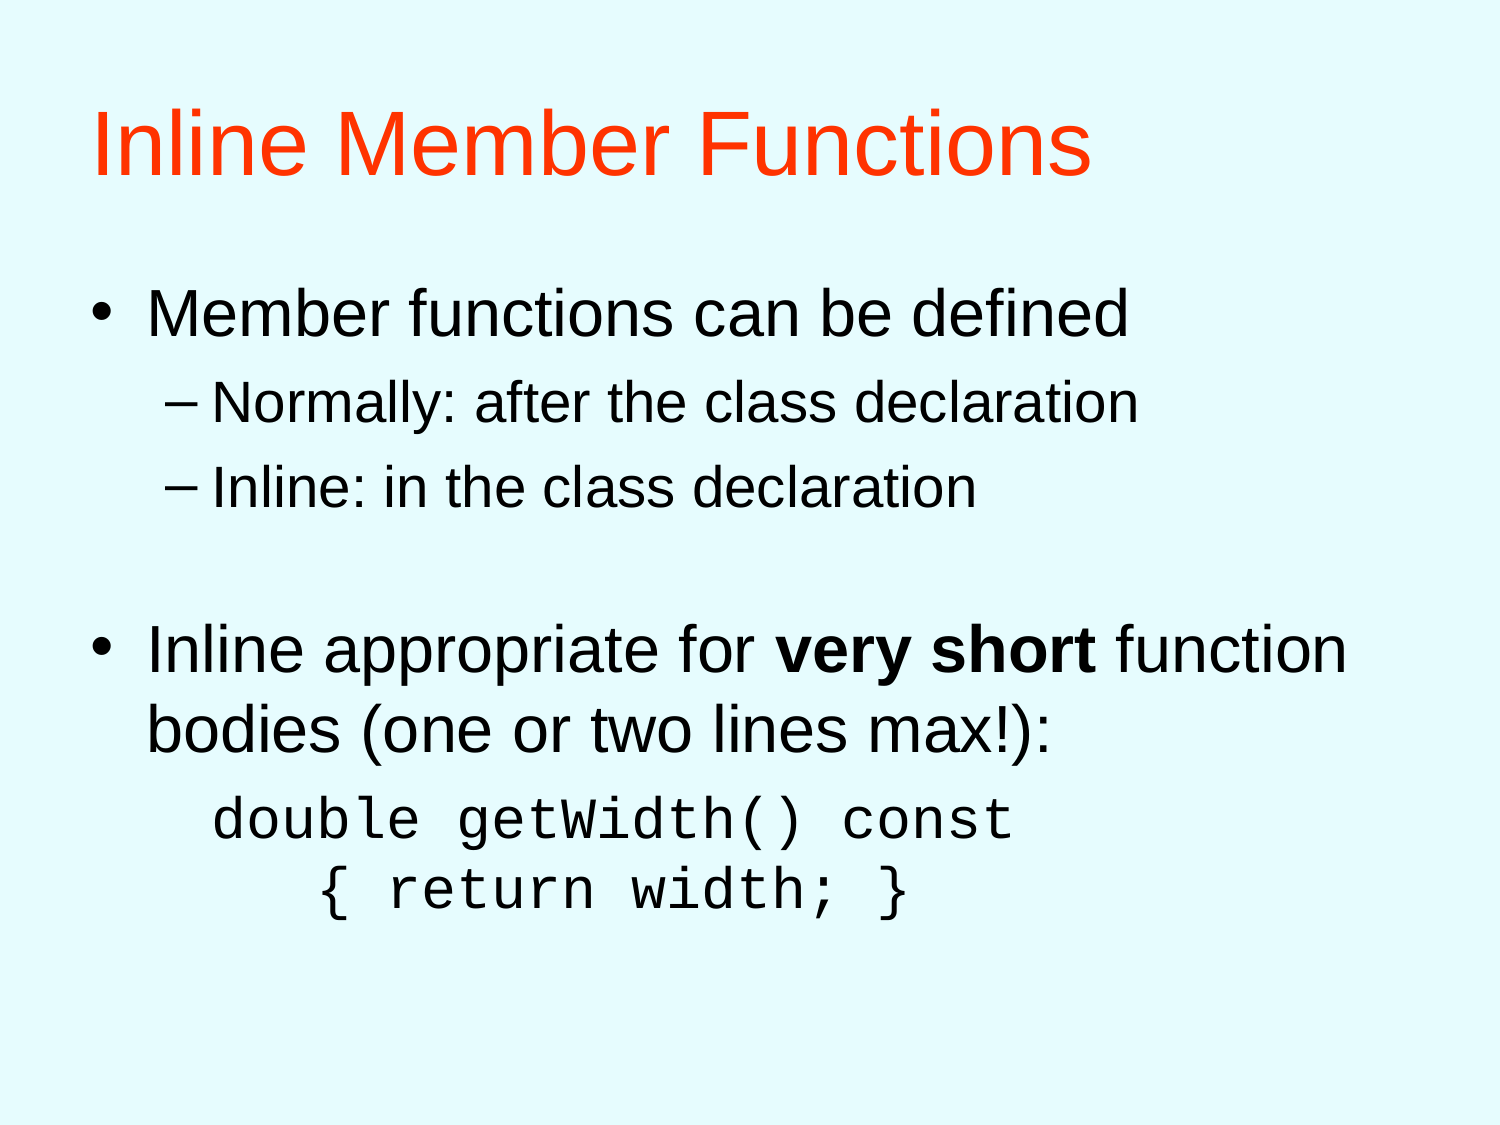

# Inline Member Functions
Member functions can be defined
Normally: after the class declaration
Inline: in the class declaration
Inline appropriate for very short function bodies (one or two lines max!):
	double getWidth() const
 { return width; }